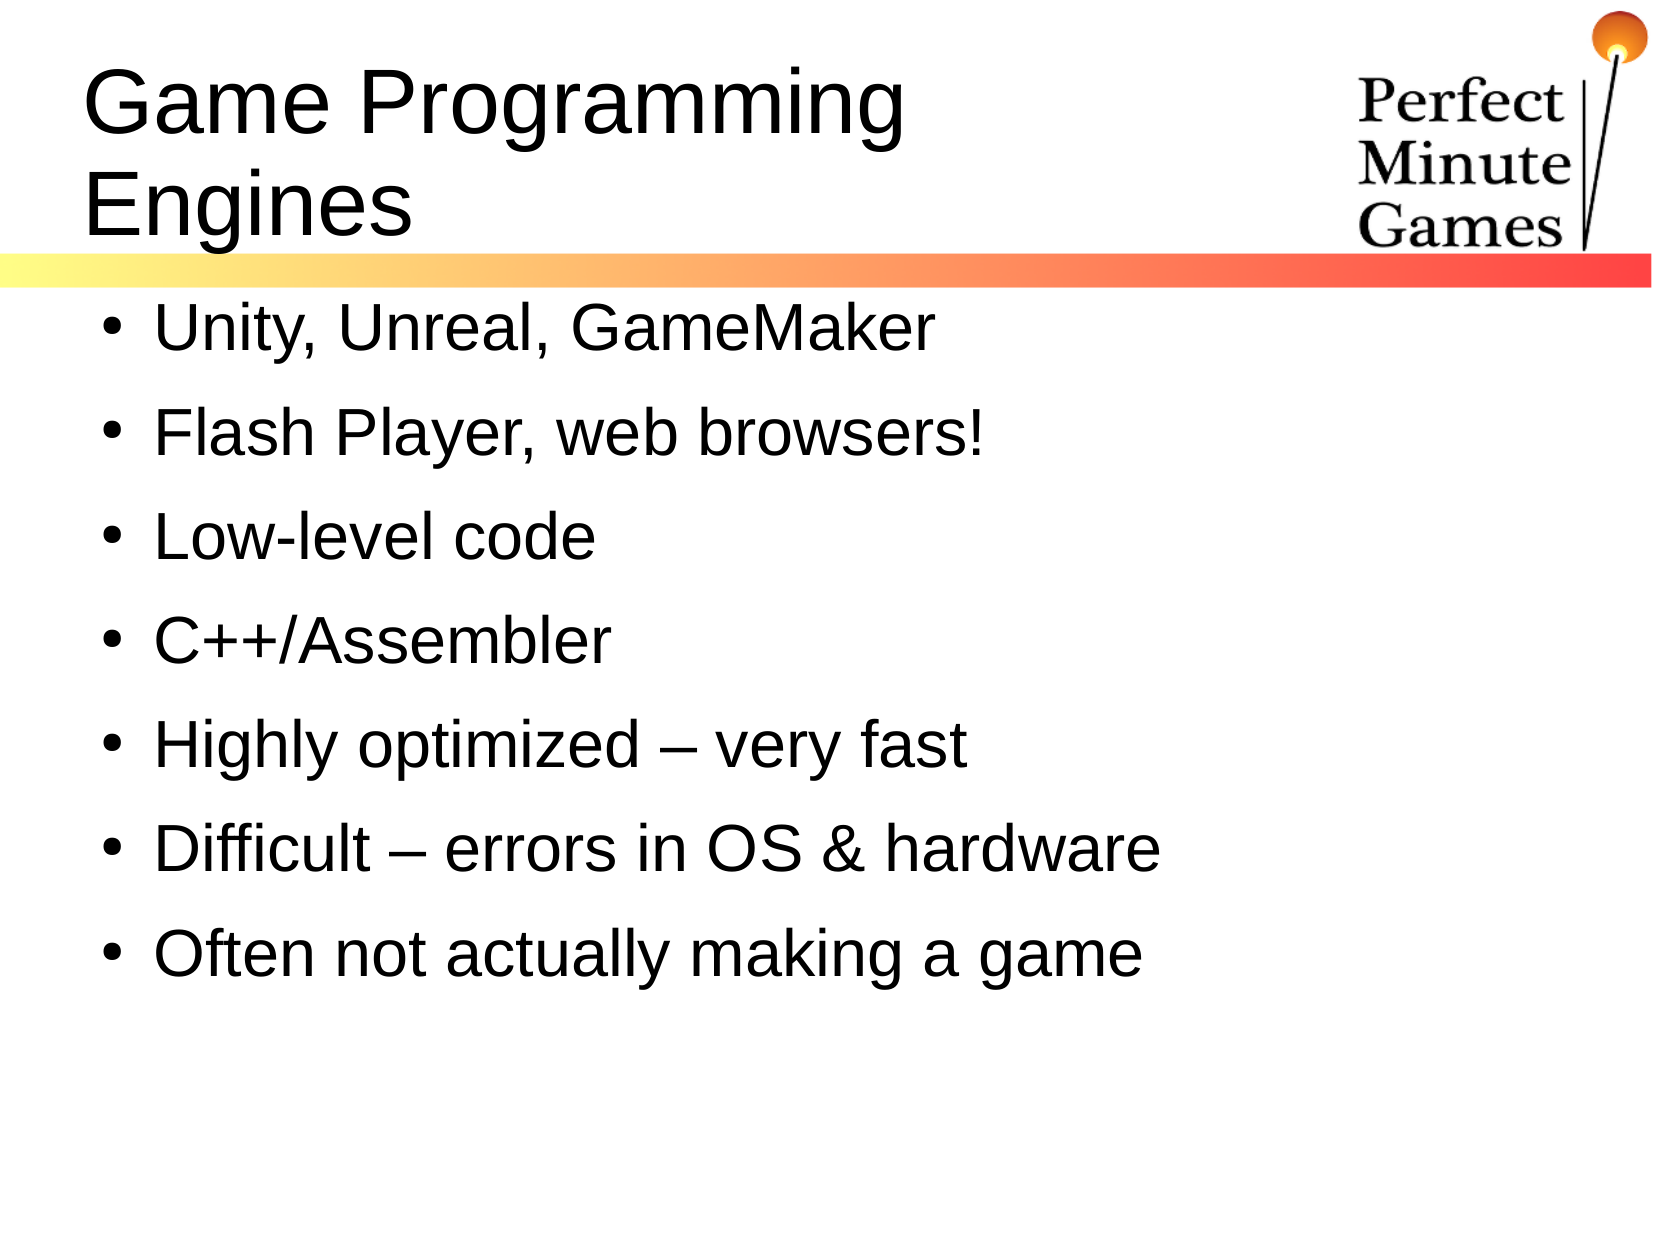

# Game Programming Engines
Unity, Unreal, GameMaker
Flash Player, web browsers!
Low-level code
C++/Assembler
Highly optimized – very fast
Difficult – errors in OS & hardware
Often not actually making a game